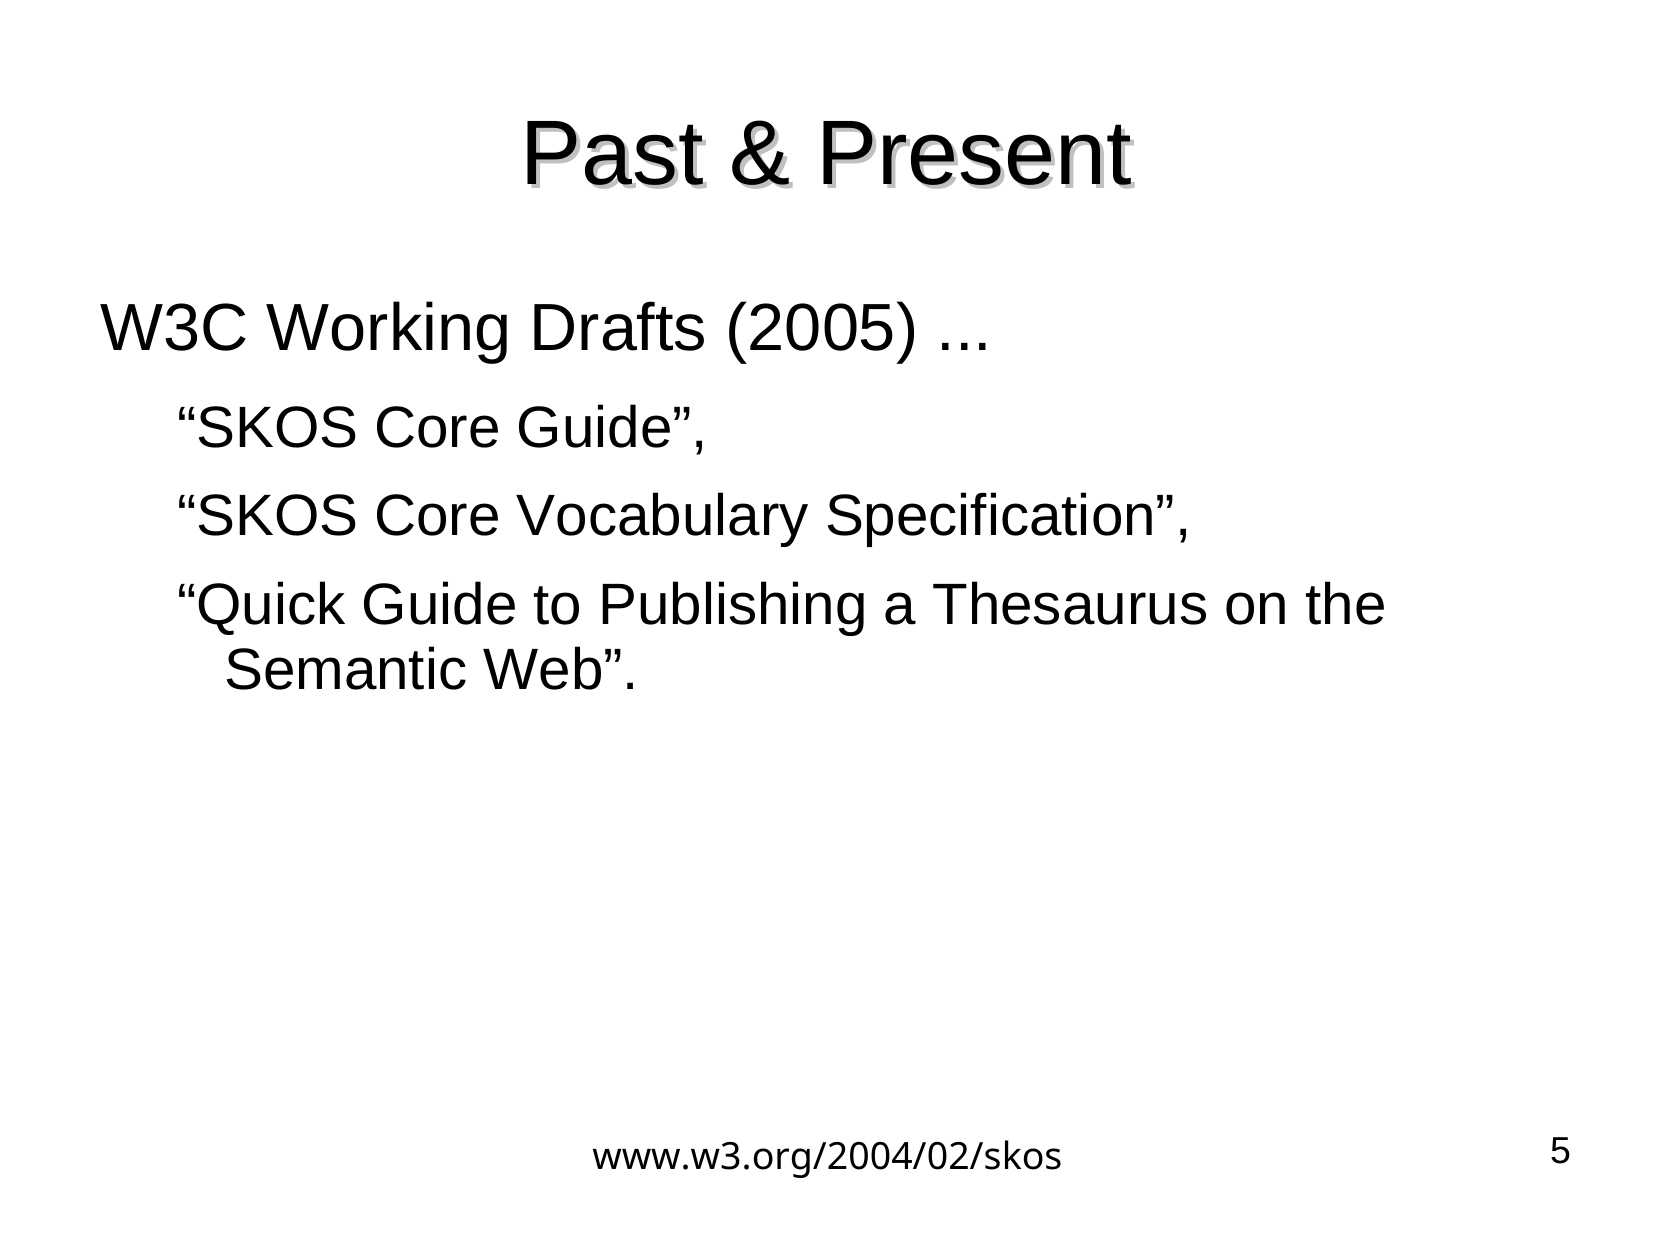

# Past & Present
W3C Working Drafts (2005) ...
“SKOS Core Guide”,
“SKOS Core Vocabulary Specification”,
“Quick Guide to Publishing a Thesaurus on the Semantic Web”.
www.w3.org/2004/02/skos
5